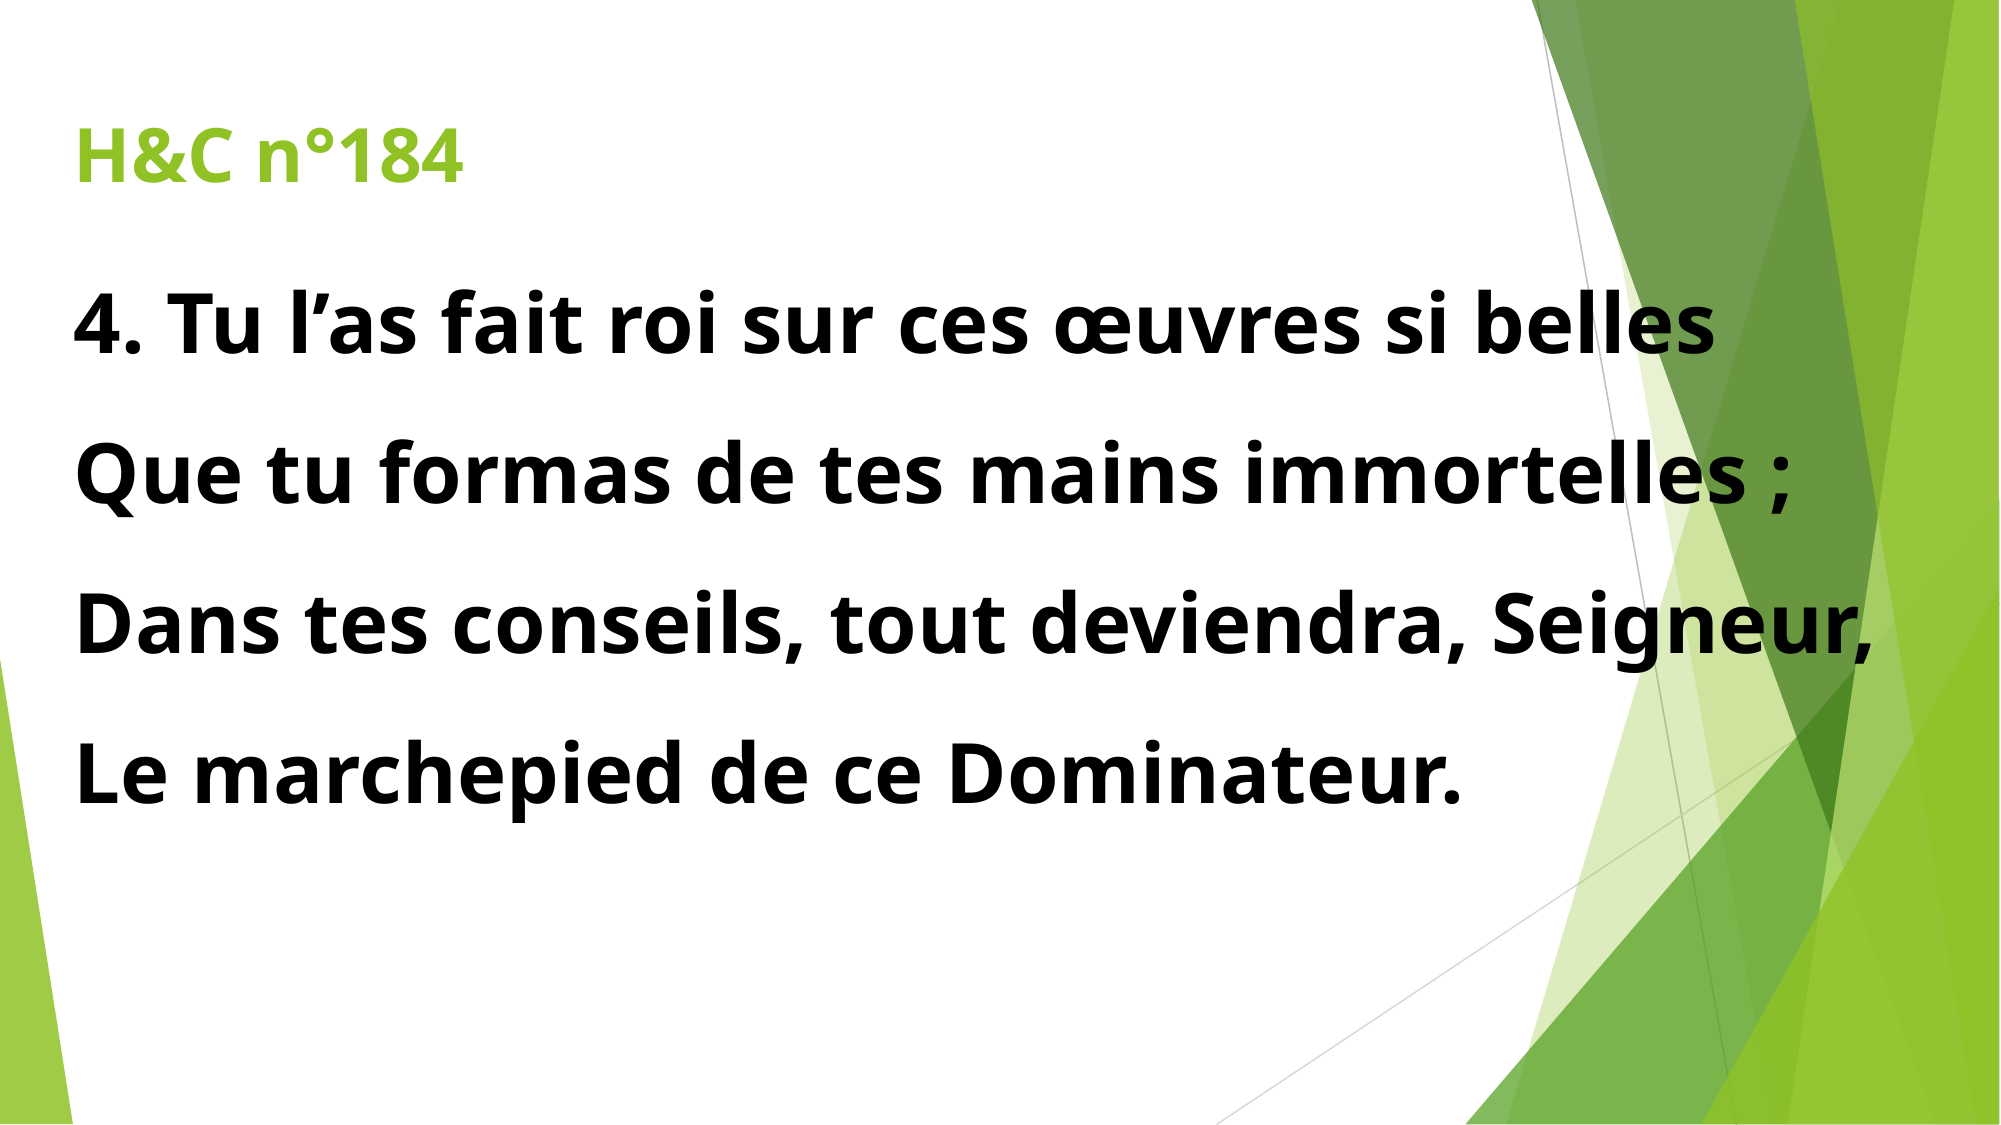

H&C n°184
4. Tu l’as fait roi sur ces œuvres si belles
Que tu formas de tes mains immortelles ;
Dans tes conseils, tout deviendra, Seigneur,
Le marchepied de ce Dominateur.